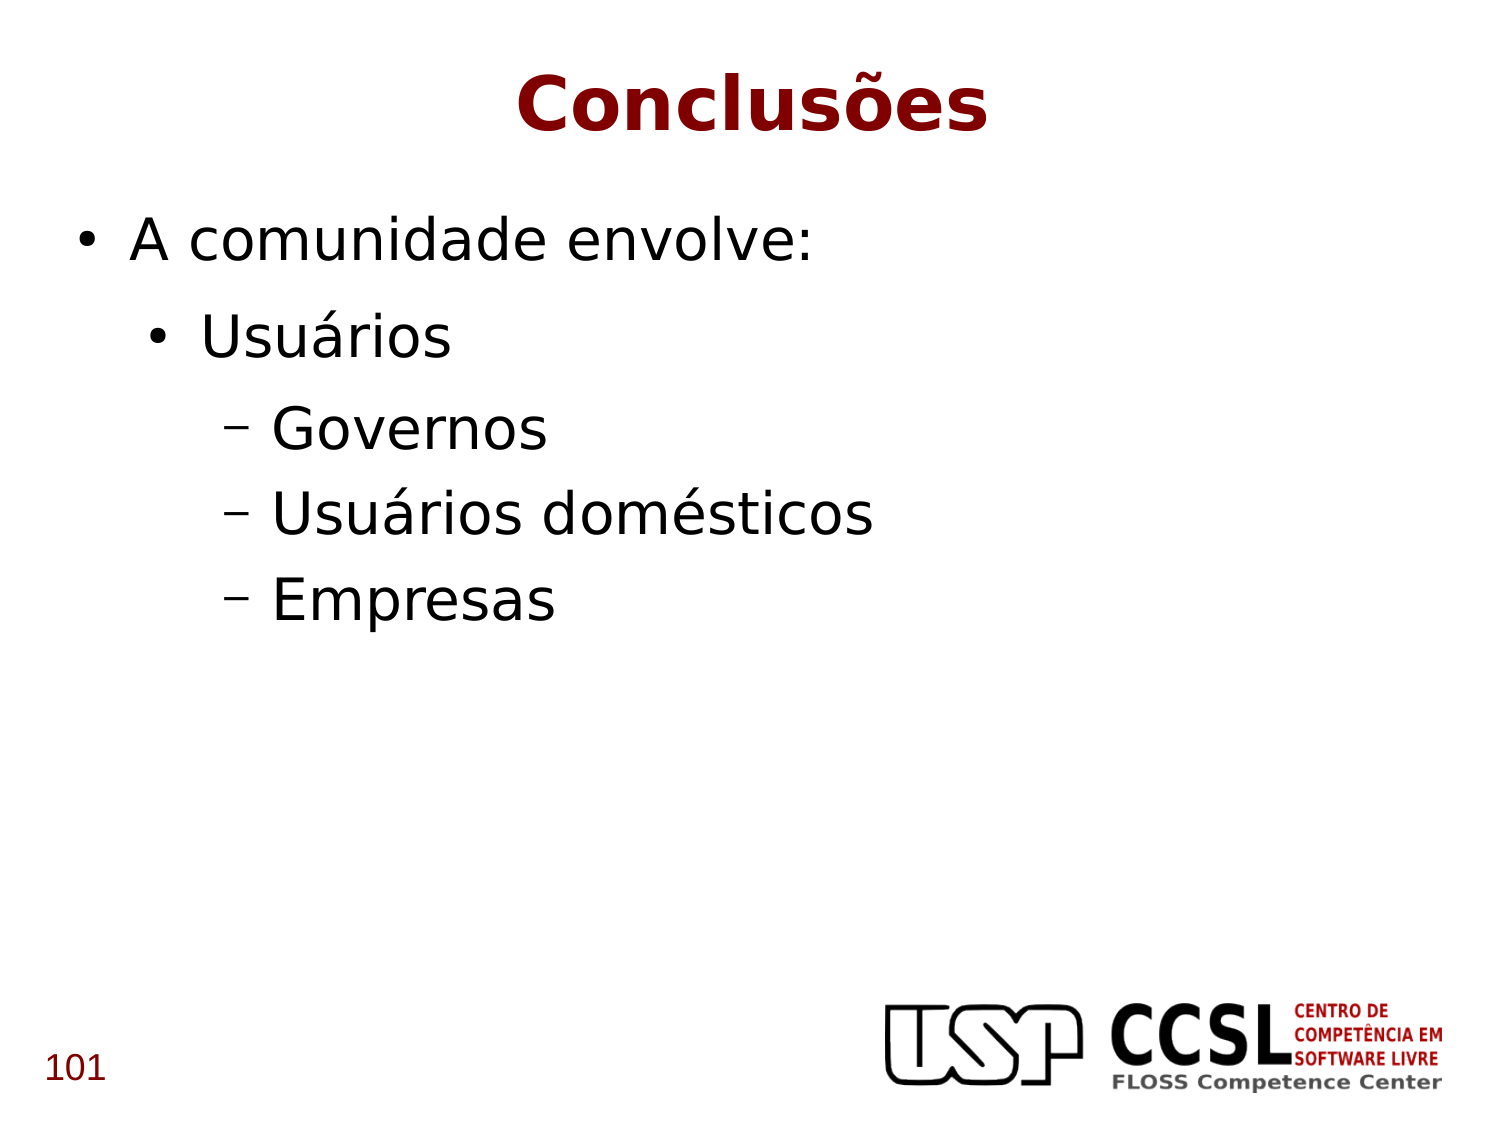

# Conclusões
A comunidade envolve:
Usuários
Governos
Usuários domésticos
Empresas